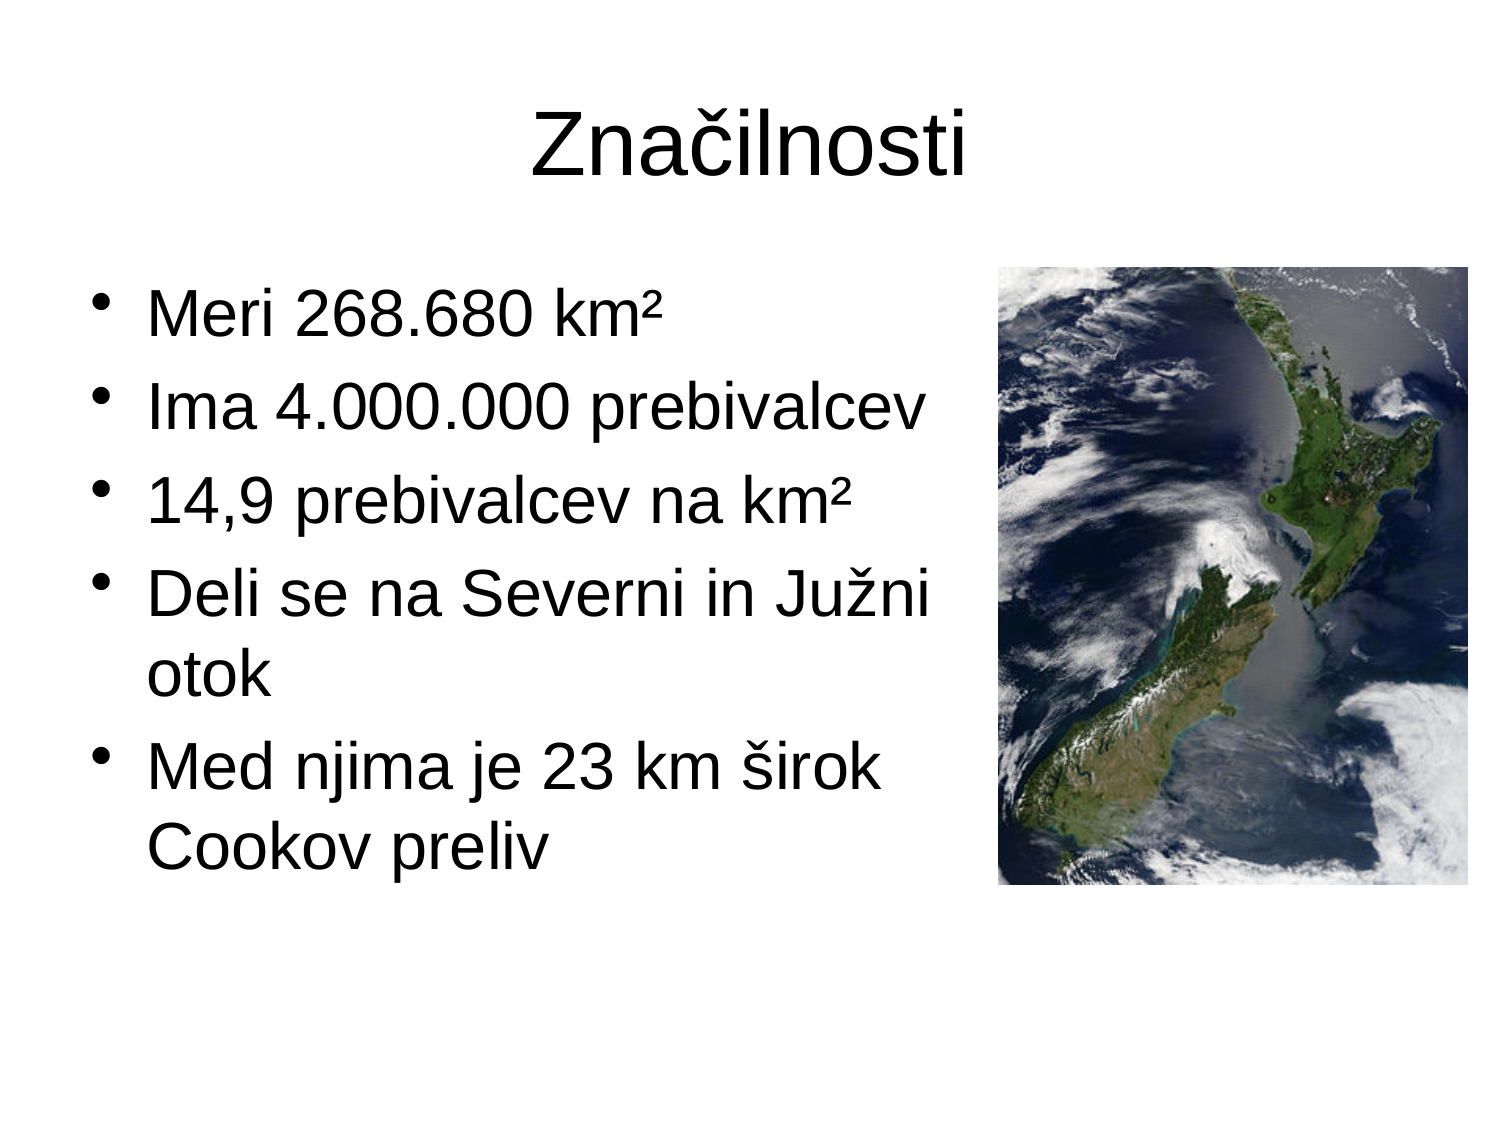

# Značilnosti
Meri 268.680 km²
Ima 4.000.000 prebivalcev
14,9 prebivalcev na km²
Deli se na Severni in Južni otok
Med njima je 23 km širok Cookov preliv